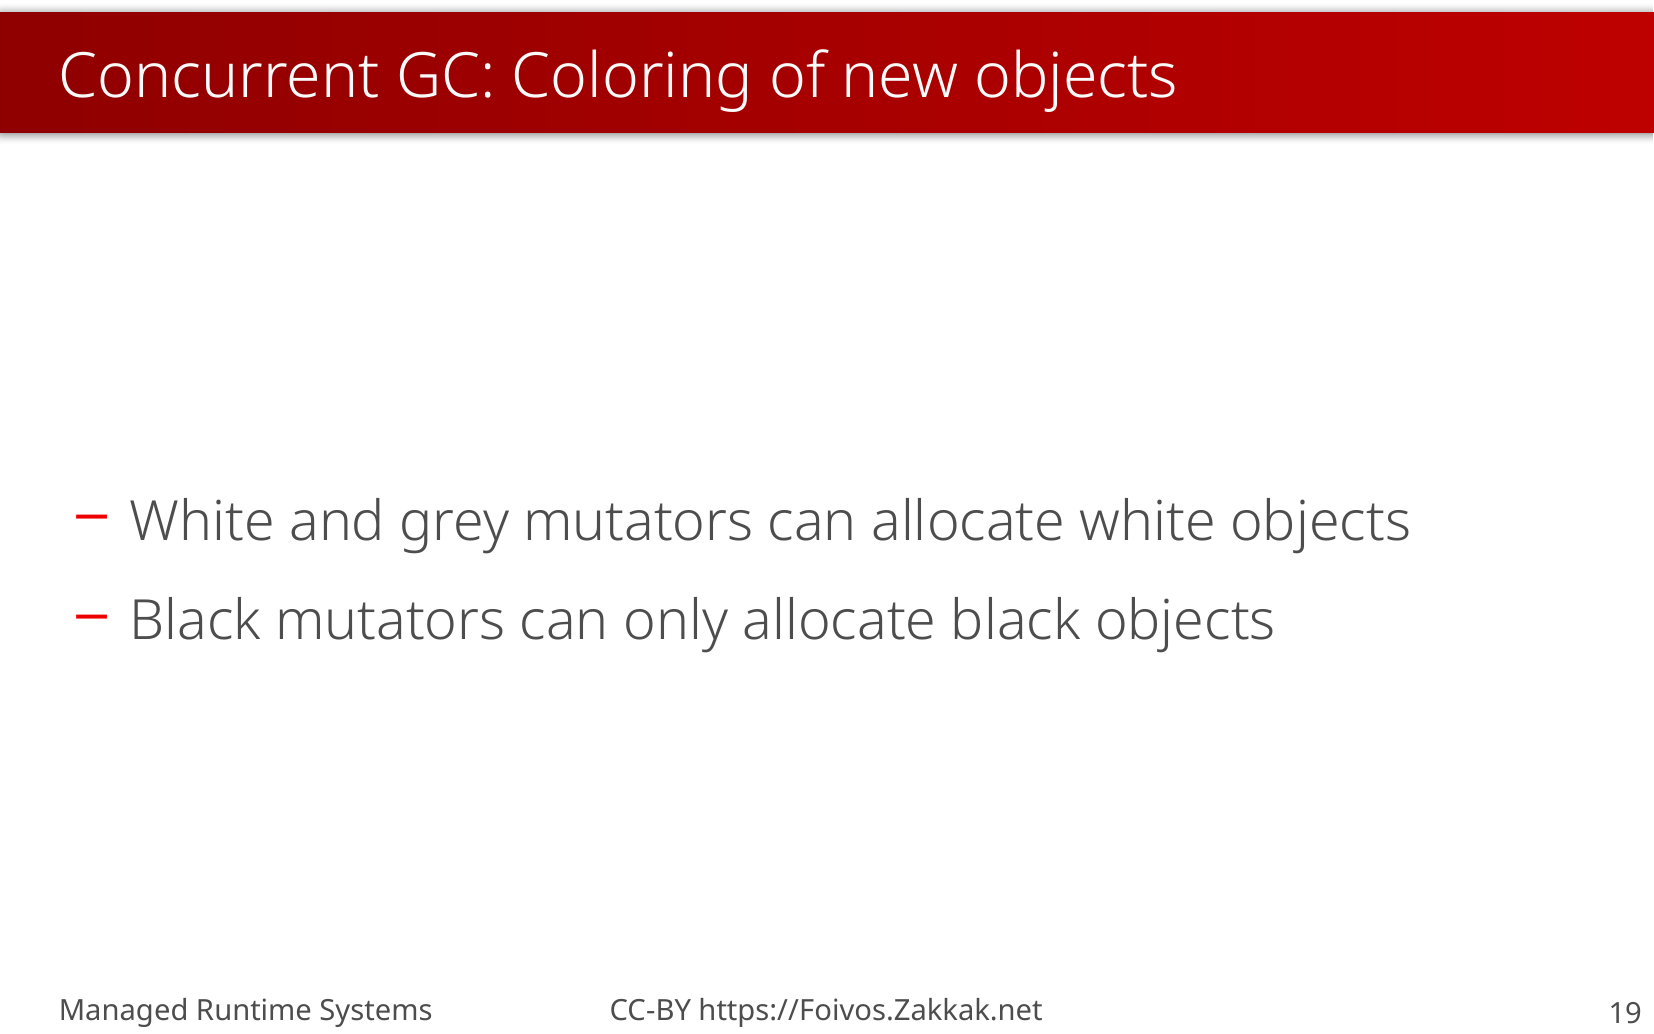

# Concurrent GC: Coloring of new objects
White and grey mutators can allocate white objects
Black mutators can only allocate black objects
Managed Runtime Systems
CC-BY https://Foivos.Zakkak.net
19